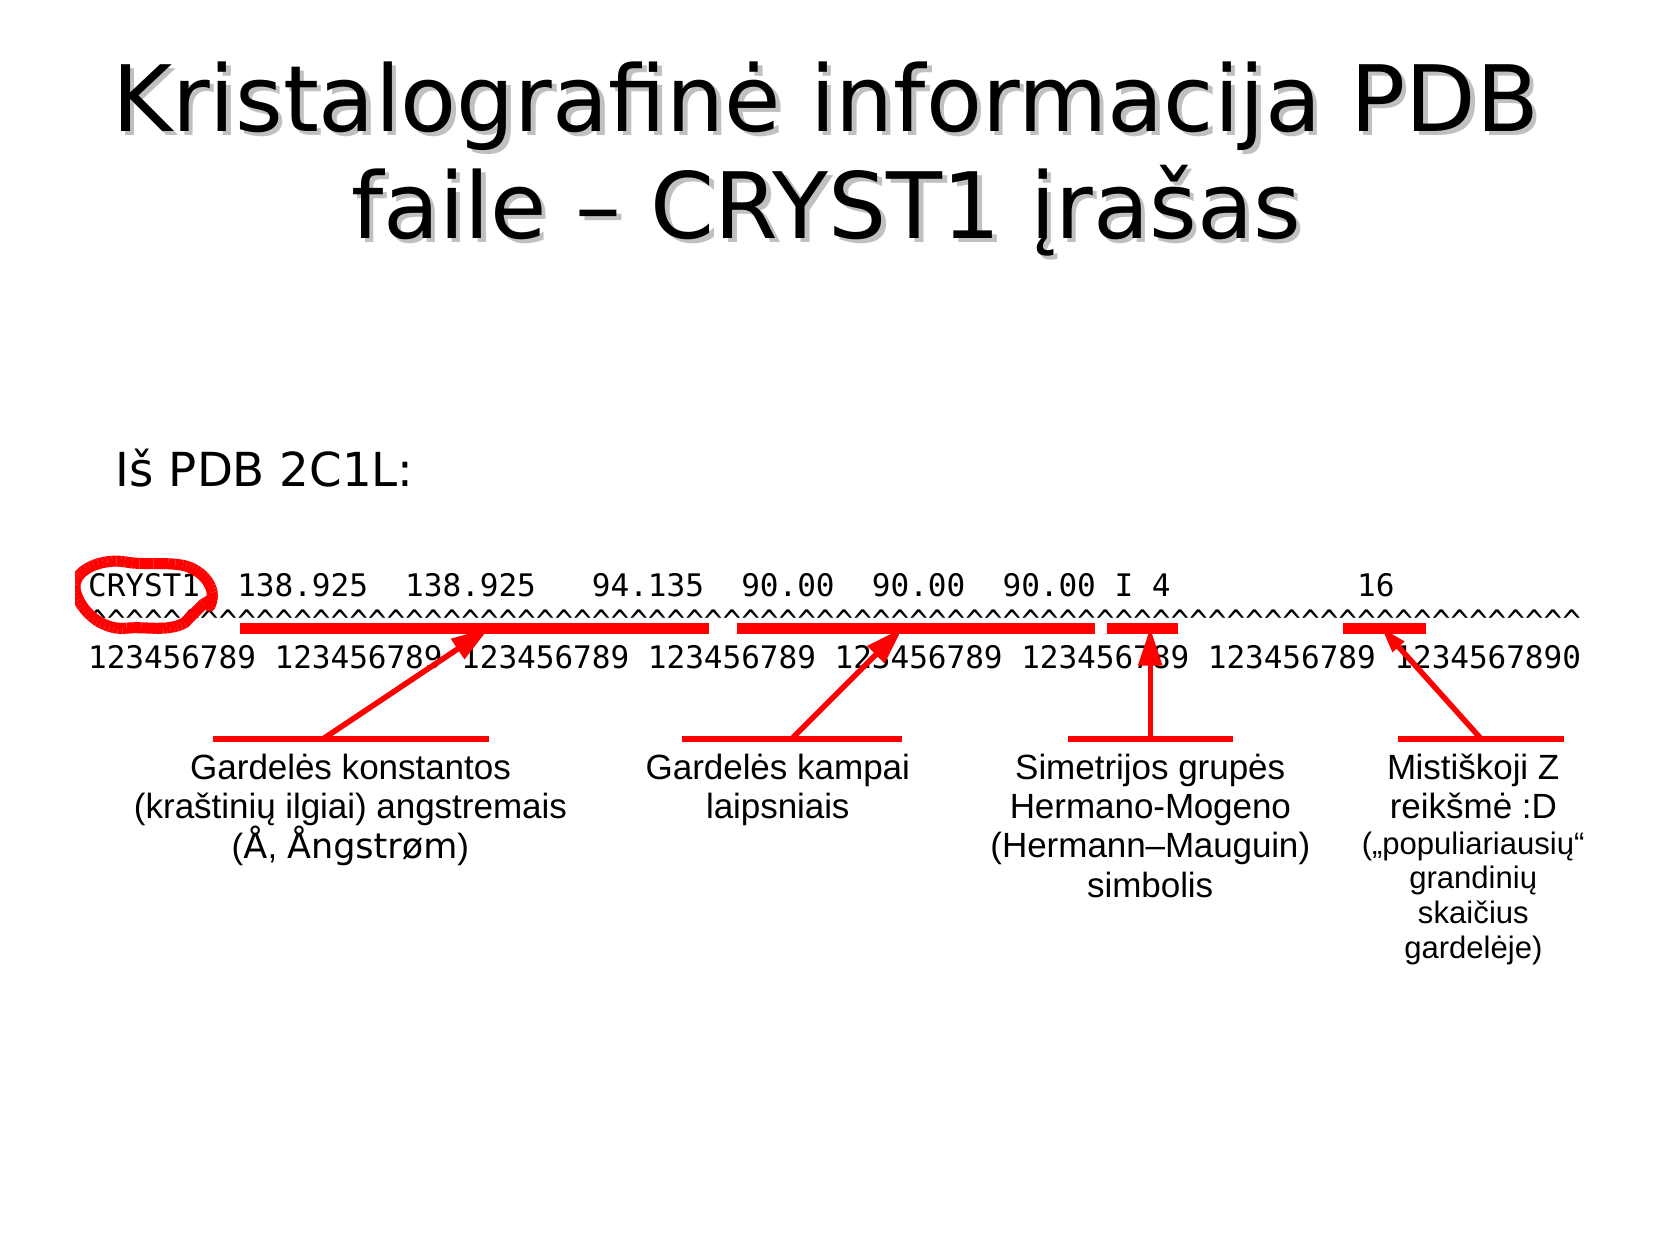

# Kristalografinė informacija PDB faile – CRYST1 įrašas